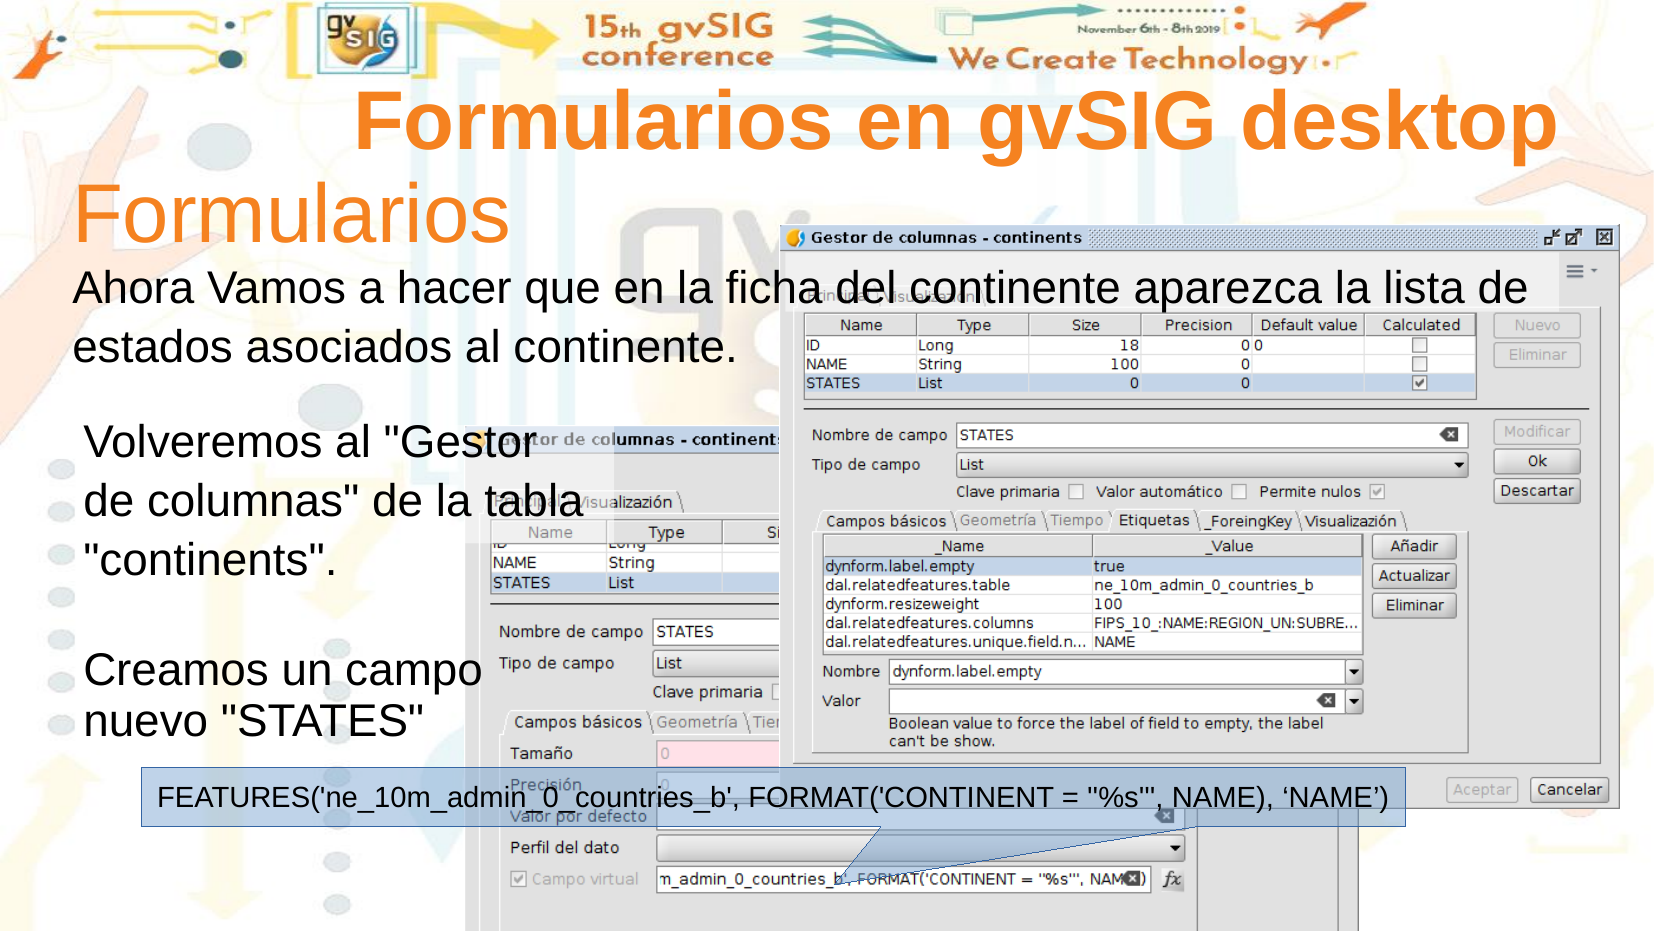

# Formularios en gvSIG desktop
Formularios
Ahora Vamos a hacer que en la ficha del continente aparezca la lista de estados asociados al continente.
Volveremos al "Gestor de columnas" de la tabla "continents".
Creamos un campo nuevo "STATES"
FEATURES('ne_10m_admin_0_countries_b', FORMAT('CONTINENT = ''%s''', NAME), ‘NAME’)